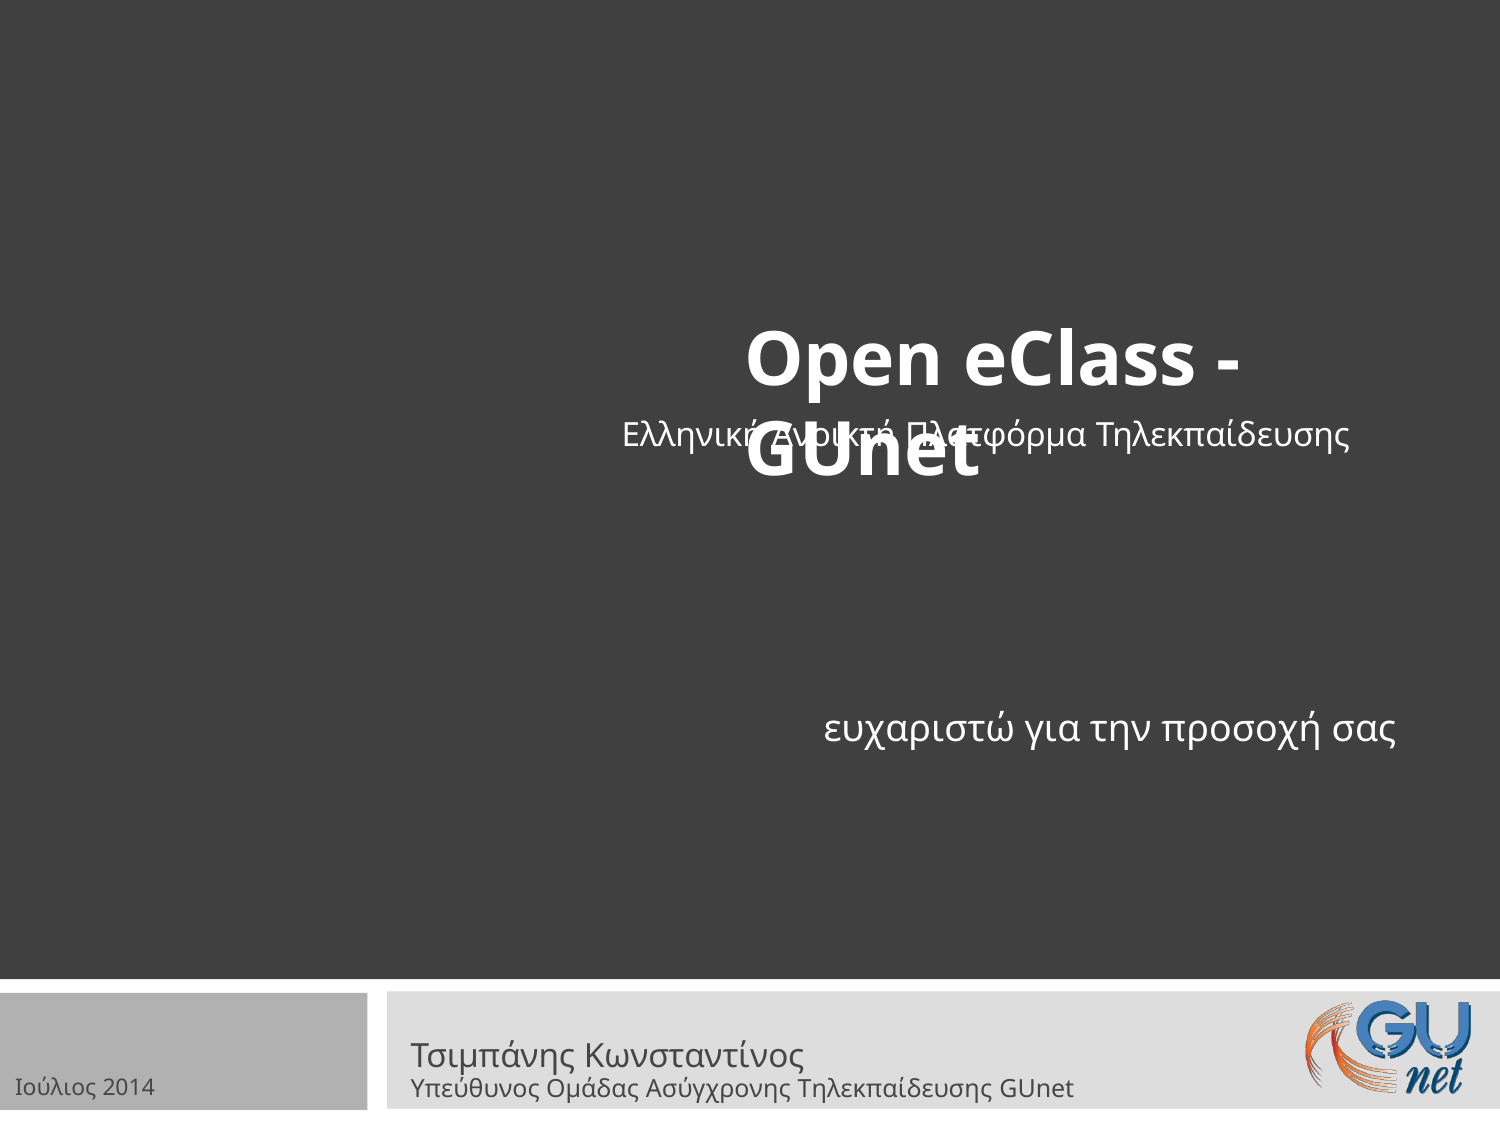

Open eClass - GUnet
Ελληνική Ανοικτή Πλατφόρμα Τηλεκπαίδευσης
ευχαριστώ για την προσοχή σας
Τσιμπάνης Κωνσταντίνος
Ιούλιος 2014
Υπεύθυνος Ομάδας Ασύγχρονης Τηλεκπαίδευσης GUnet